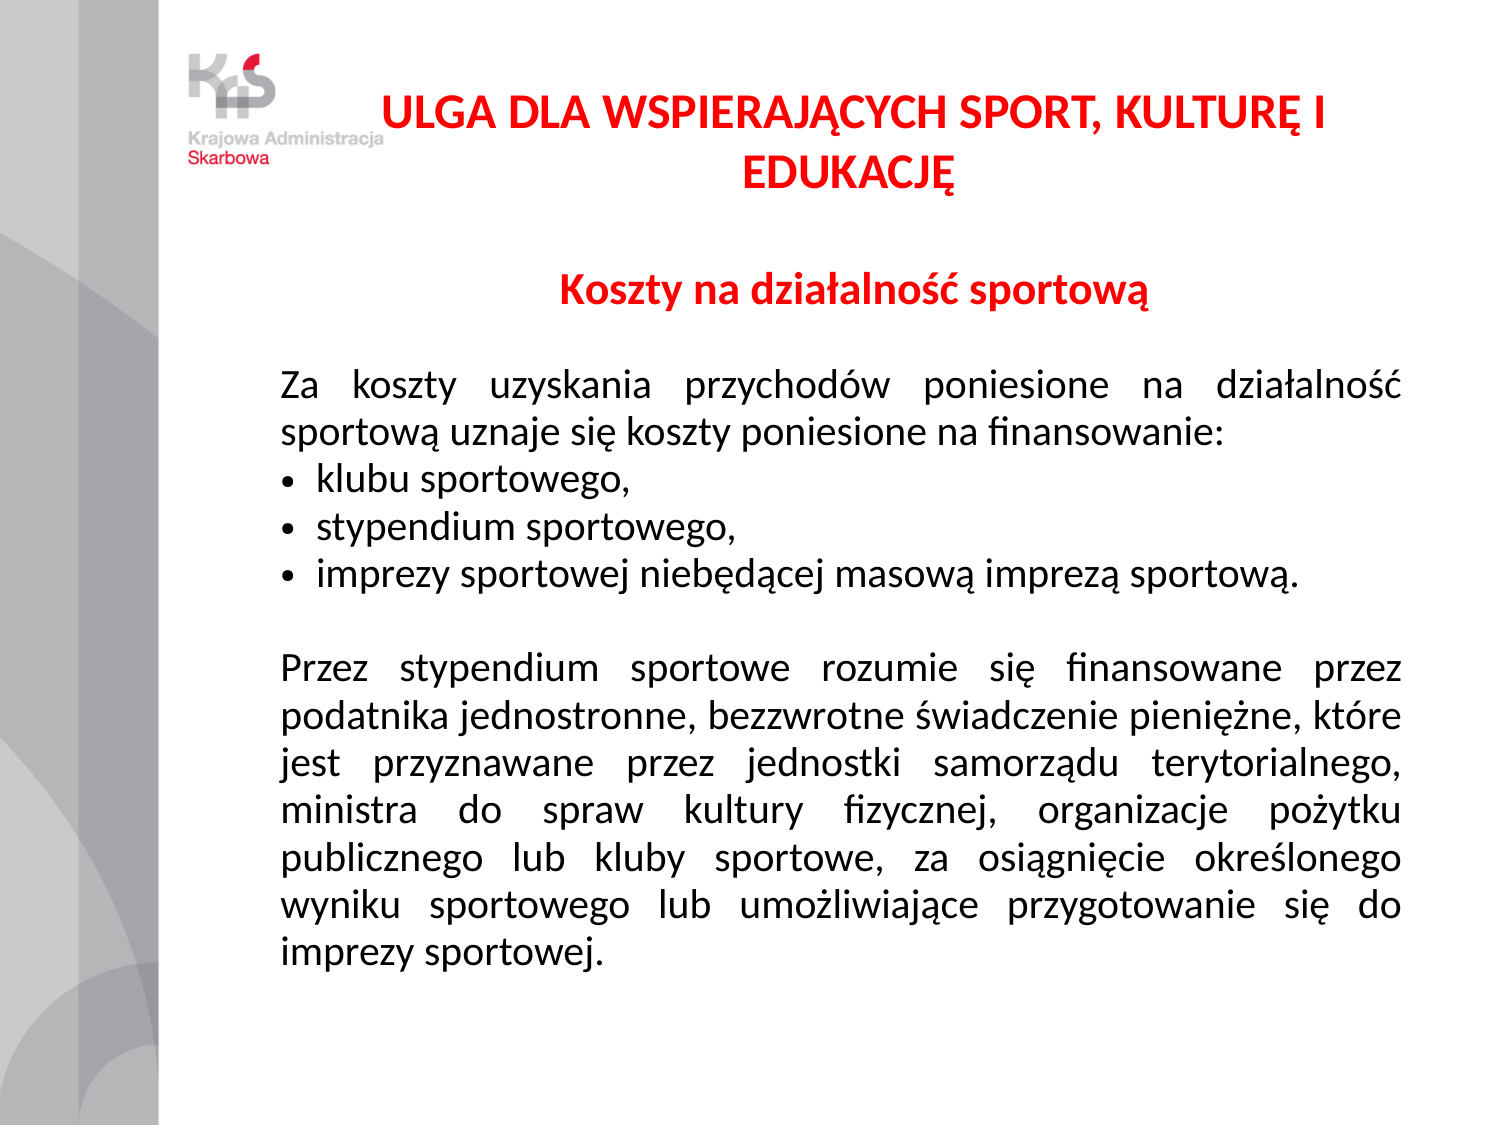

# Ulga dla wspierających sport, kulturę i edukację Koszty na działalność sportową
Za koszty uzyskania przychodów poniesione na działalność sportową uznaje się koszty poniesione na finansowanie:
klubu sportowego,
stypendium sportowego,
imprezy sportowej niebędącej masową imprezą sportową.
Przez stypendium sportowe rozumie się finansowane przez podatnika jednostronne, bezzwrotne świadczenie pieniężne, które jest przyznawane przez jednostki samorządu terytorialnego, ministra do spraw kultury fizycznej, organizacje pożytku publicznego lub kluby sportowe, za osiągnięcie określonego wyniku sportowego lub umożliwiające przygotowanie się do imprezy sportowej.